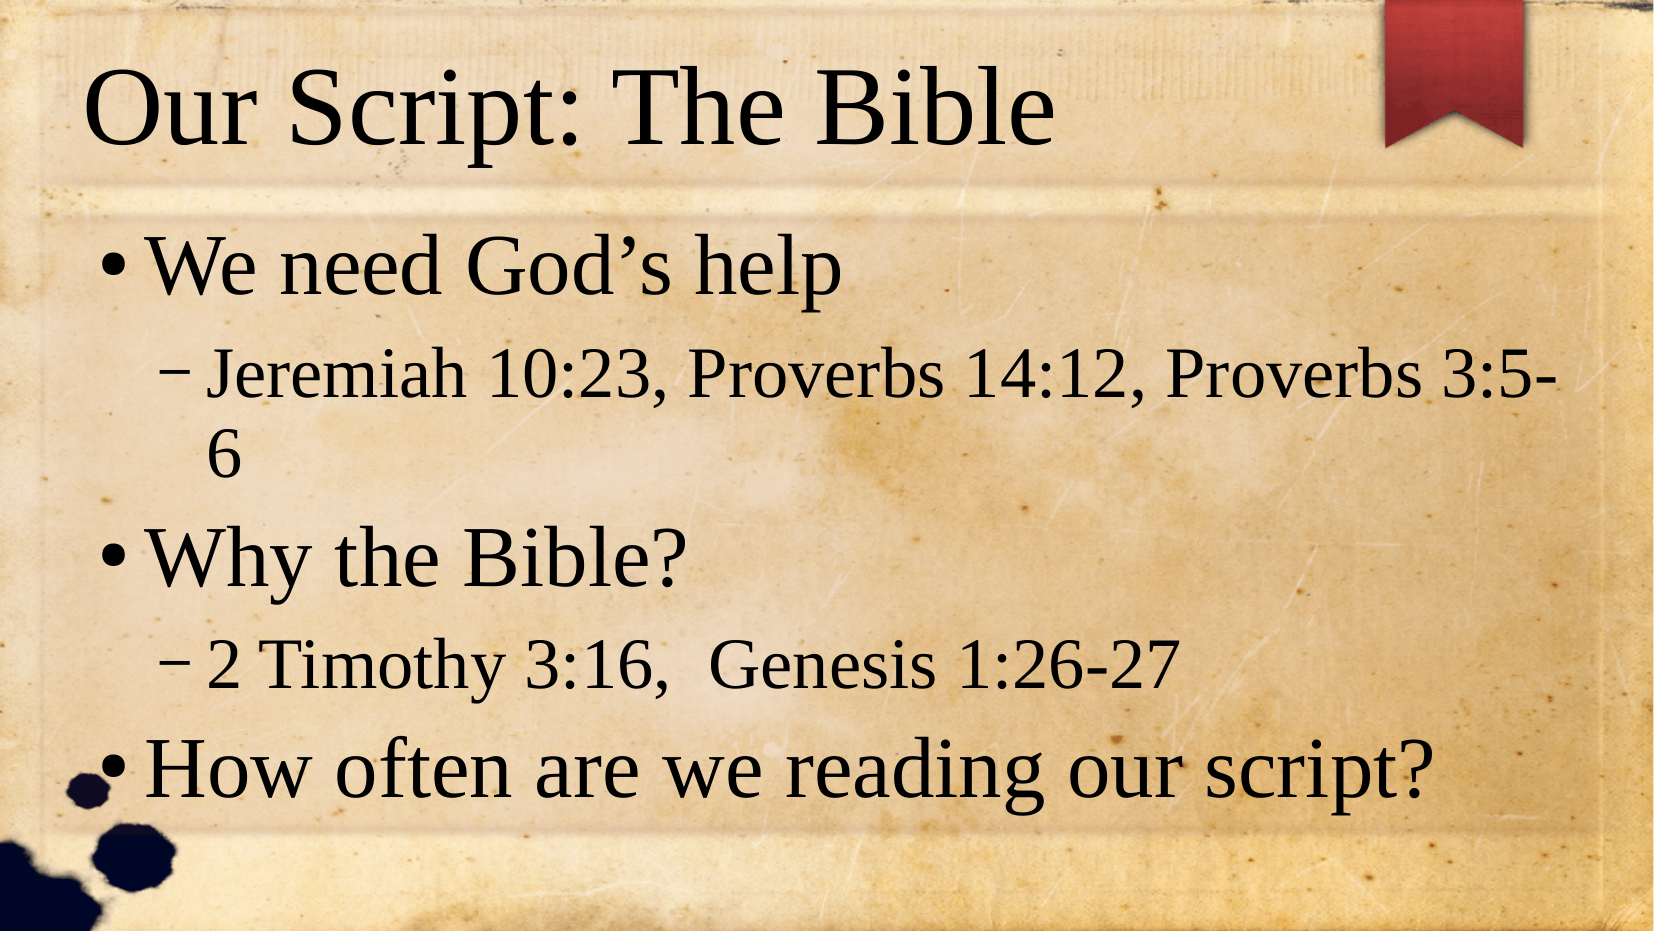

# Our Script: The Bible
We need God’s help
Jeremiah 10:23, Proverbs 14:12, Proverbs 3:5-6
Why the Bible?
2 Timothy 3:16, Genesis 1:26-27
How often are we reading our script?